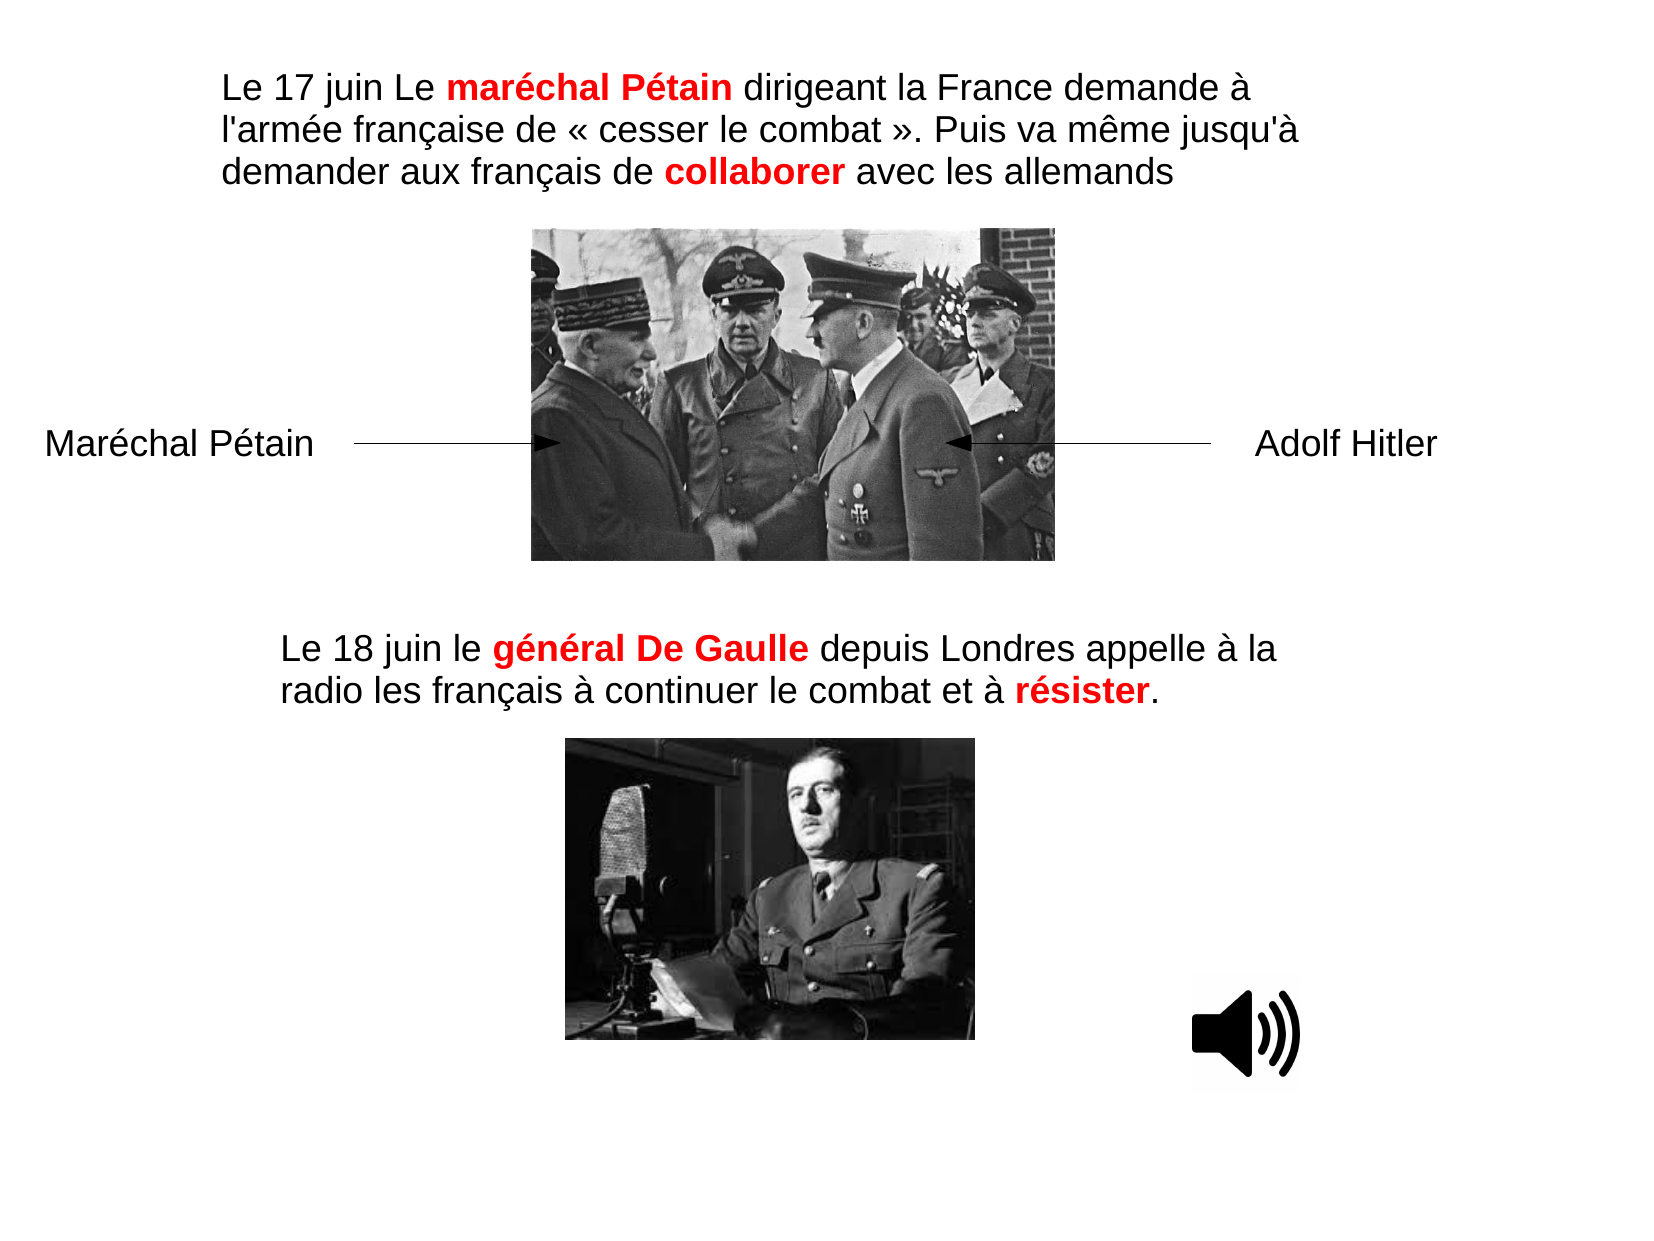

Le 17 juin Le maréchal Pétain dirigeant la France demande à l'armée française de « cesser le combat ». Puis va même jusqu'à demander aux français de collaborer avec les allemands
Maréchal Pétain
Adolf Hitler
Le 18 juin le général De Gaulle depuis Londres appelle à la radio les français à continuer le combat et à résister.